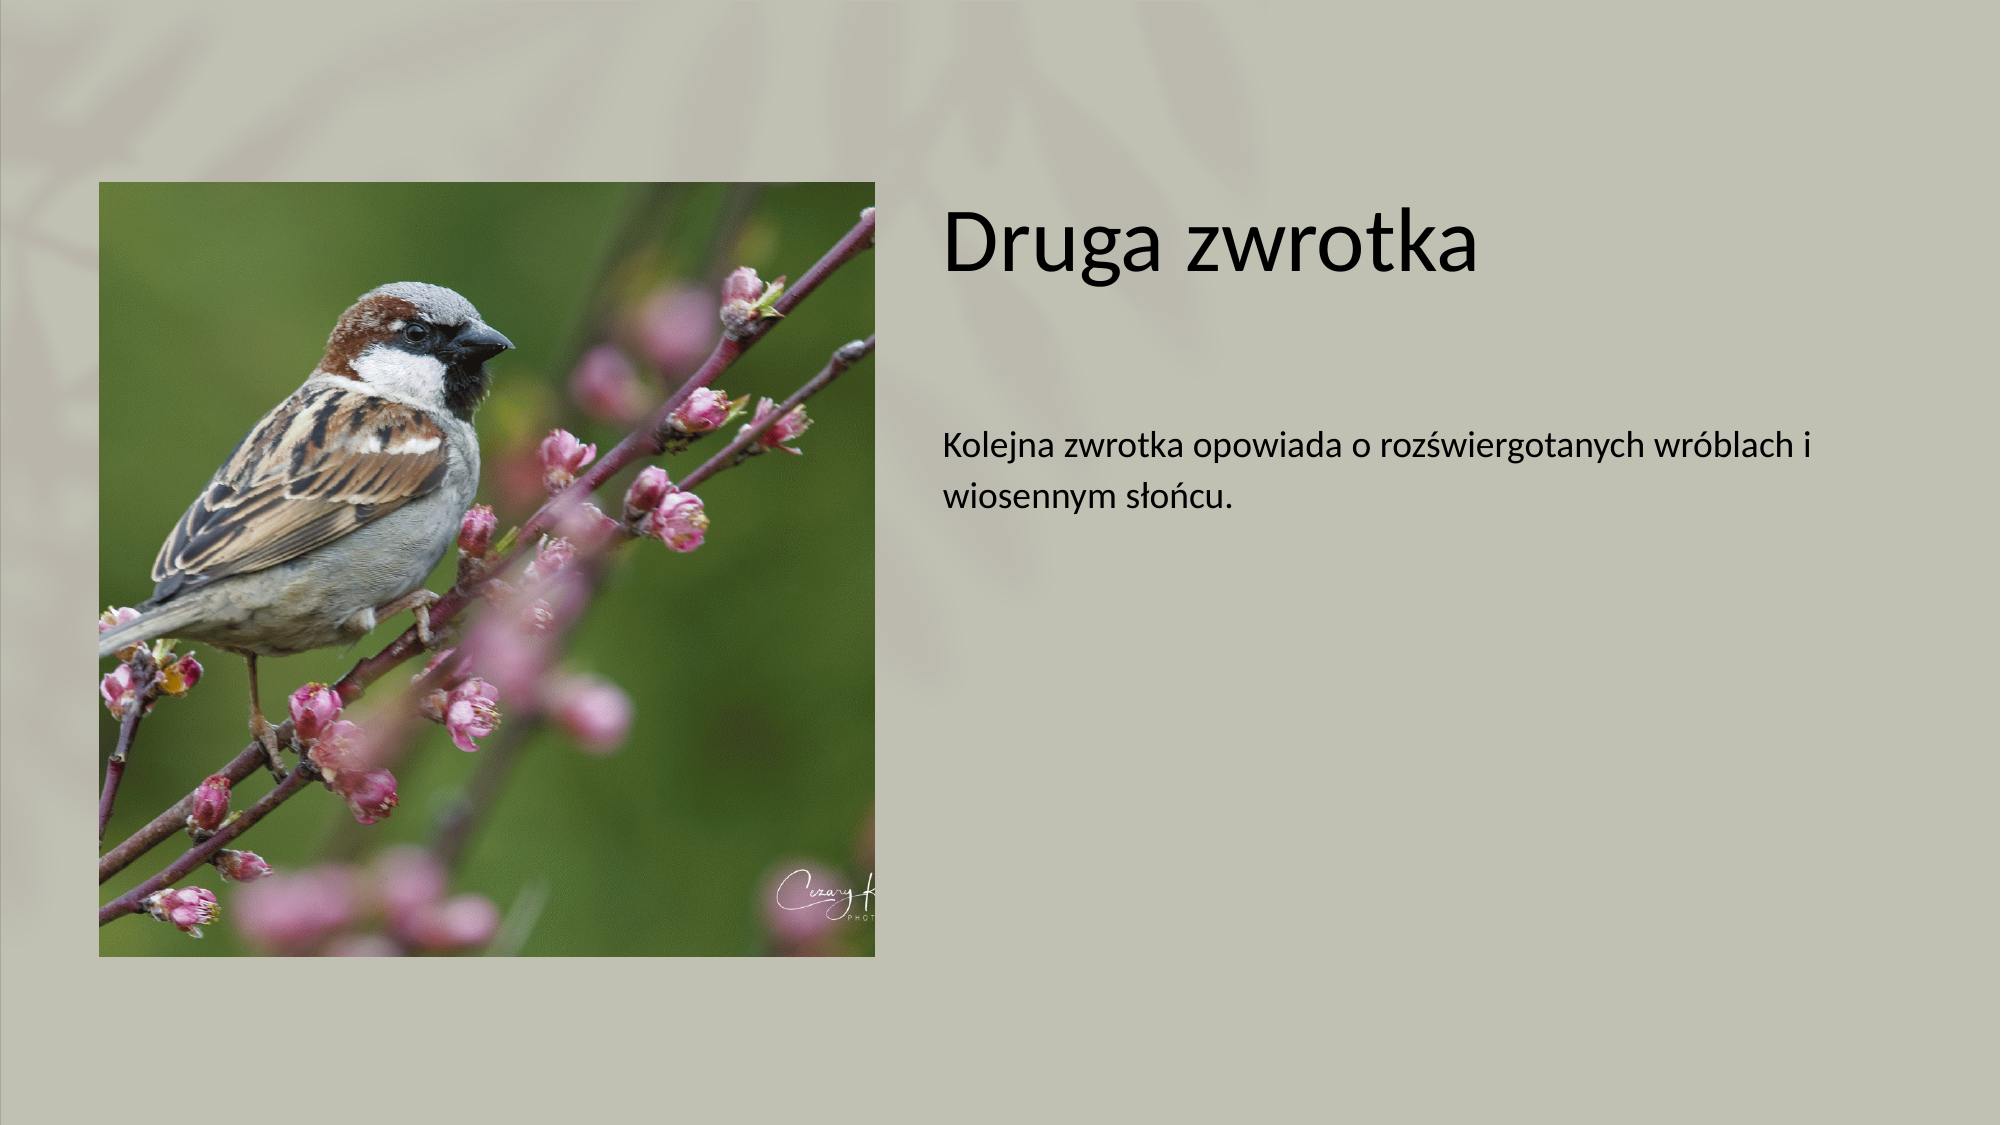

# Druga zwrotka
Kolejna zwrotka opowiada o rozświergotanych wróblach i wiosennym słońcu.